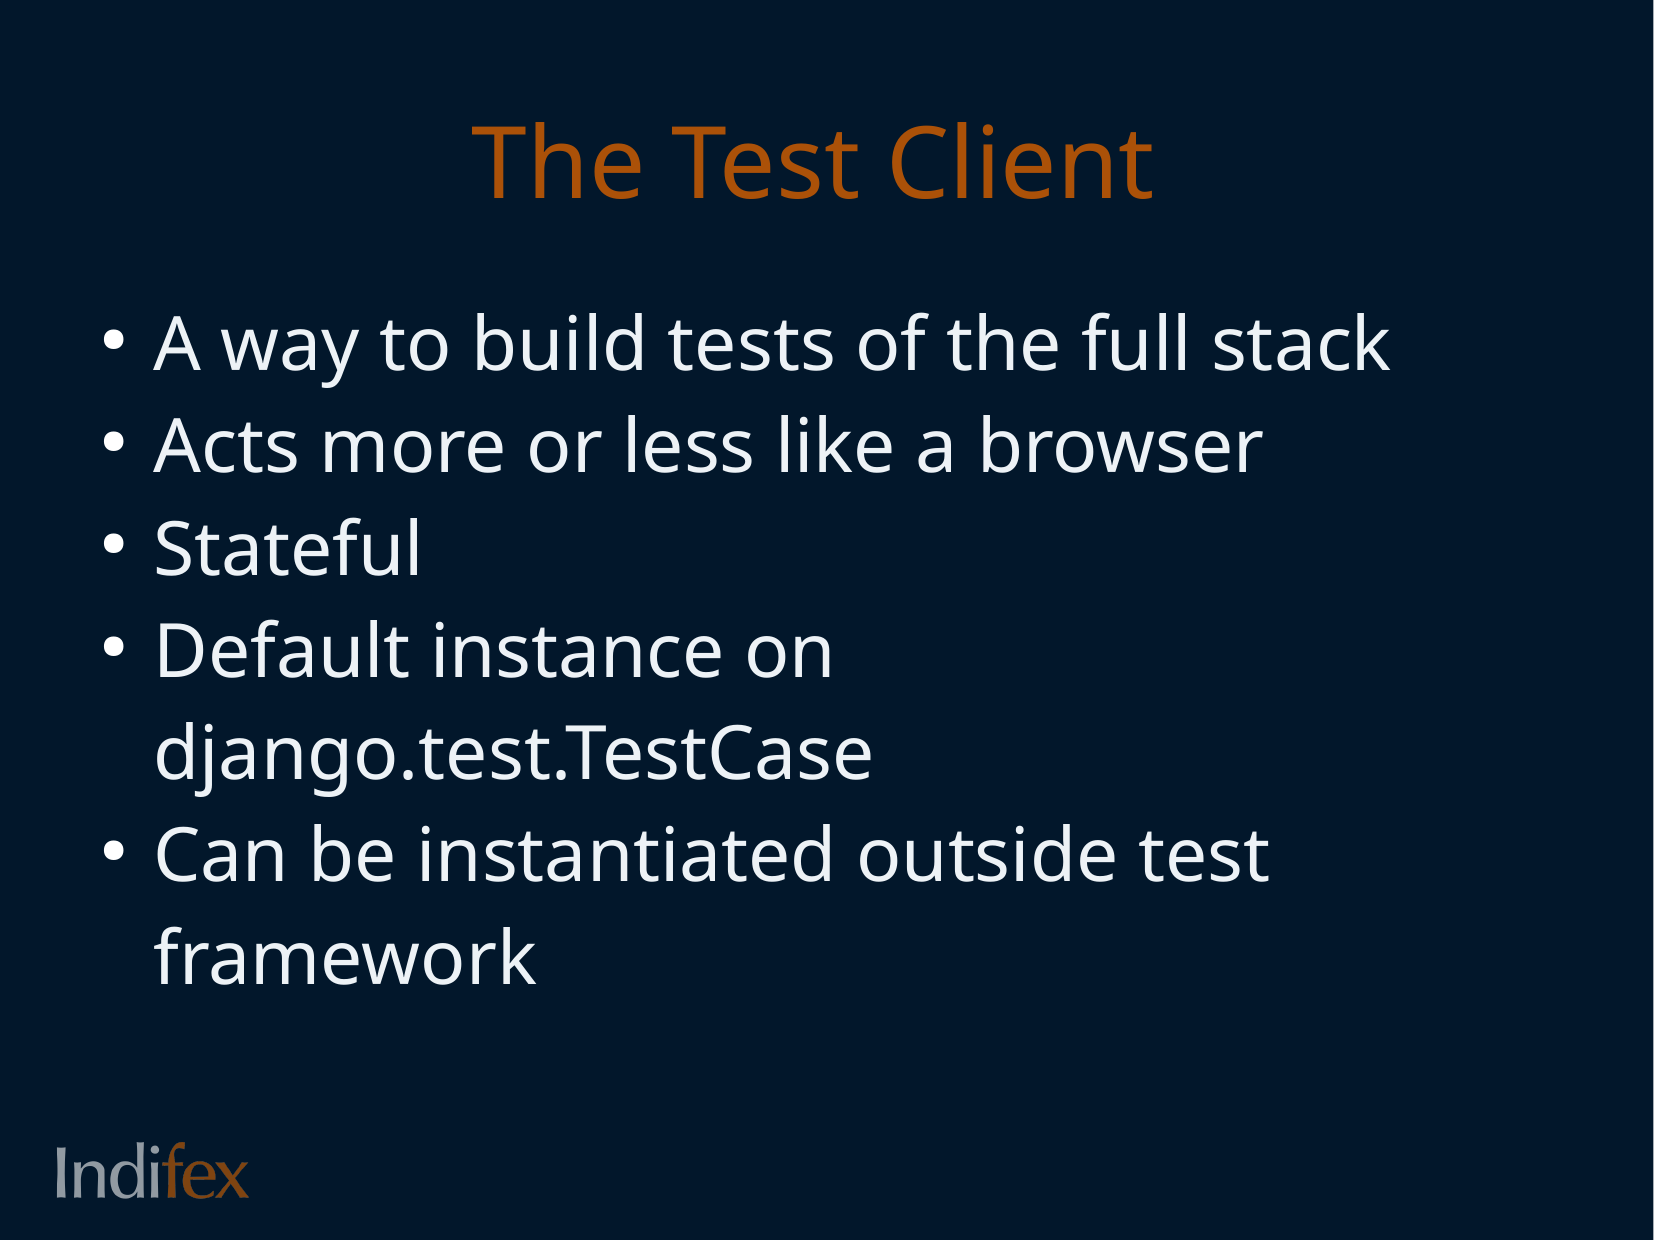

# The Test Client
A way to build tests of the full stack
Acts more or less like a browser
Stateful
Default instance on django.test.TestCase
Can be instantiated outside test framework